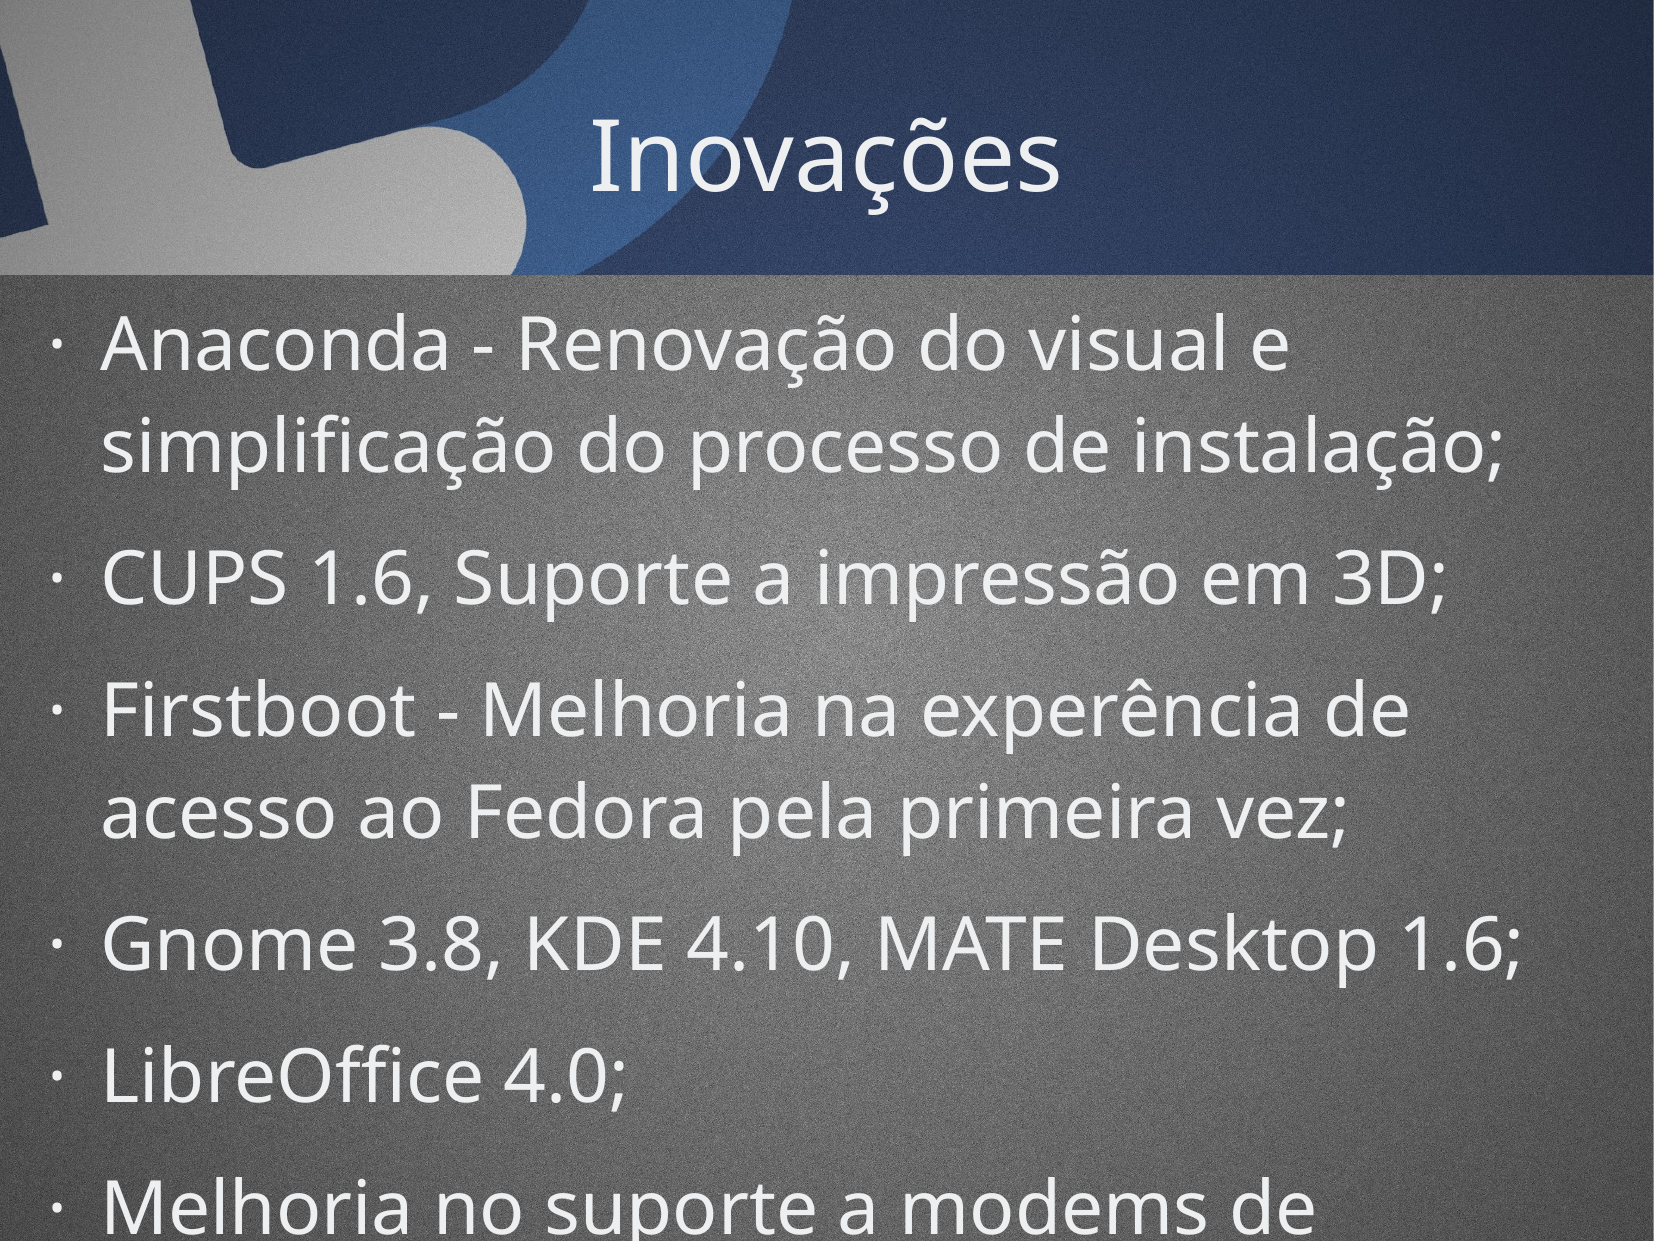

# Inovações
Anaconda - Renovação do visual e simplificação do processo de instalação;
CUPS 1.6, Suporte a impressão em 3D;
Firstboot - Melhoria na experência de acesso ao Fedora pela primeira vez;
Gnome 3.8, KDE 4.10, MATE Desktop 1.6;
LibreOffice 4.0;
Melhoria no suporte a modems de telefonia móvel.